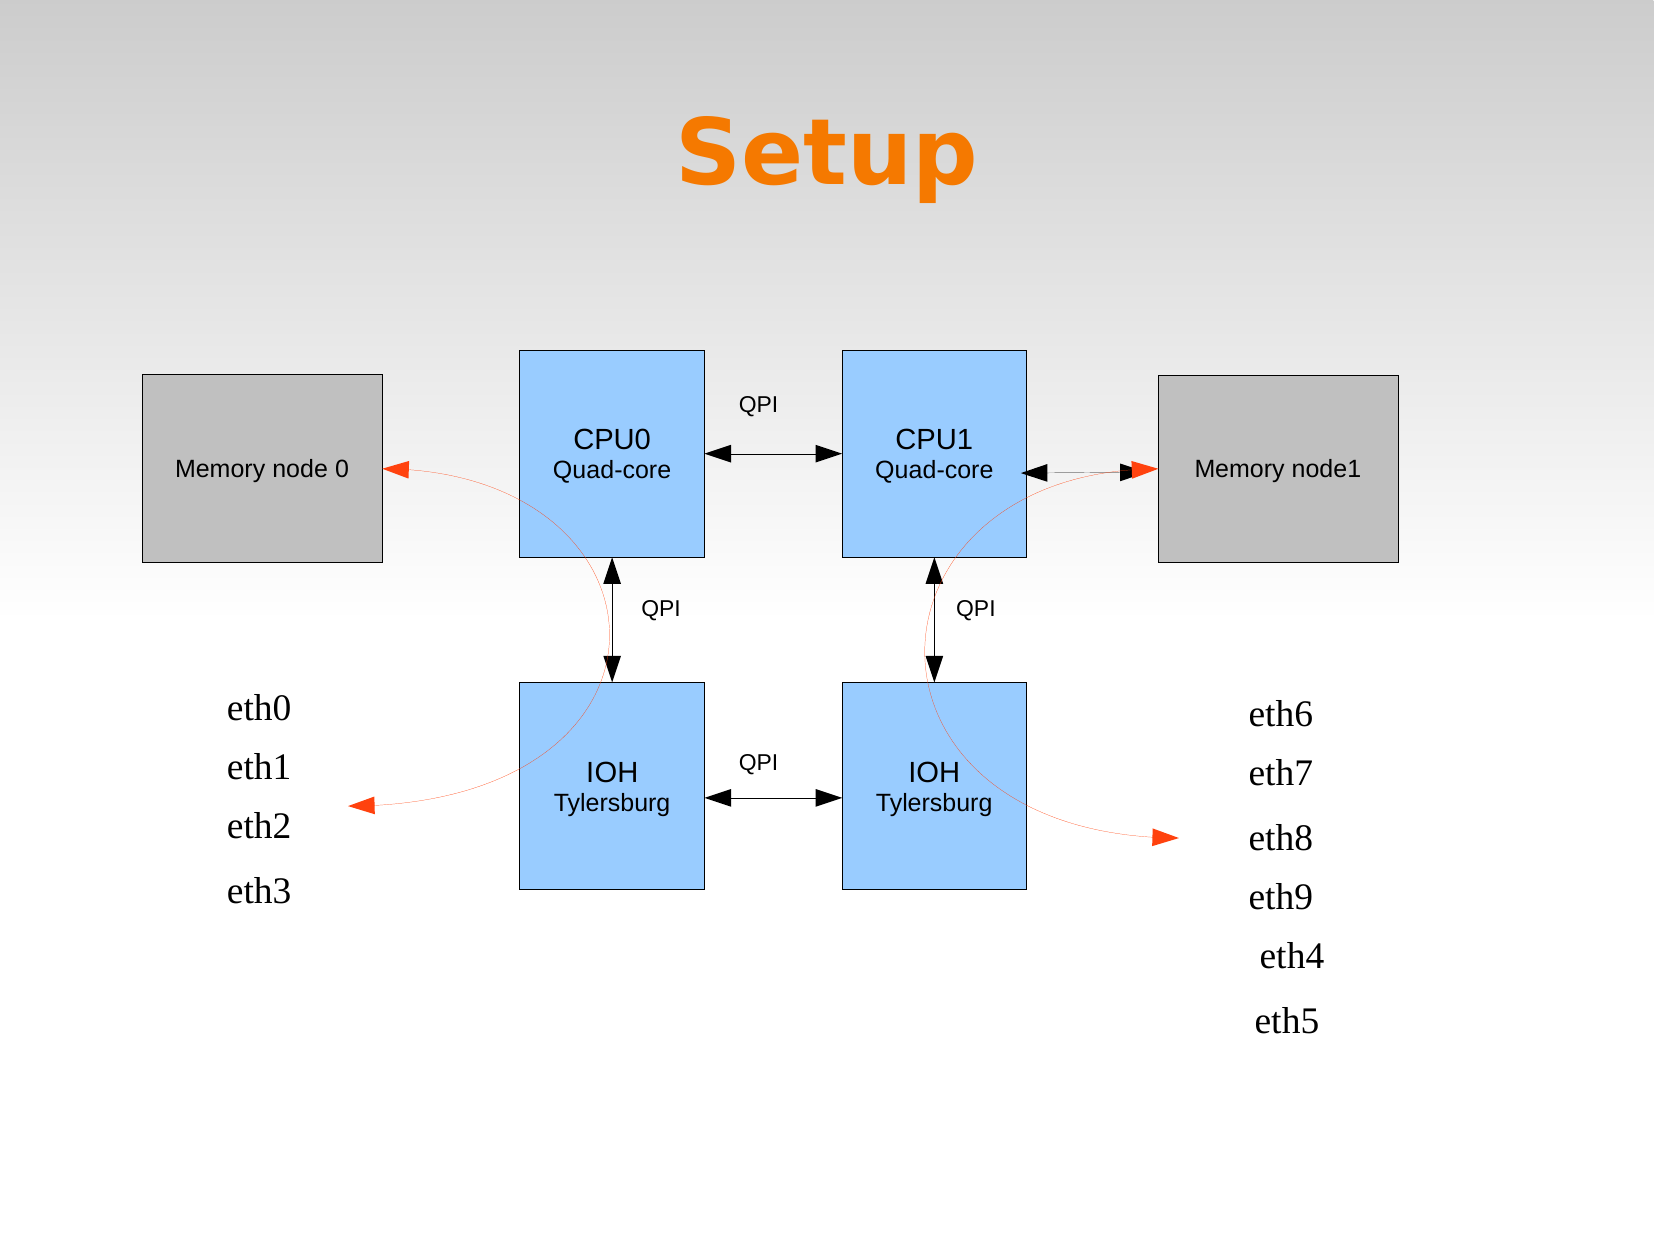

# Setup
CPU0
Quad-core
CPU1
Quad-core
Memory node 0
Memory node1
QPI
QPI
QPI
eth0
IOH
Tylersburg
IOH
Tylersburg
eth6
eth1
QPI
eth7
eth2
eth8
eth3
eth9
eth4
eth5